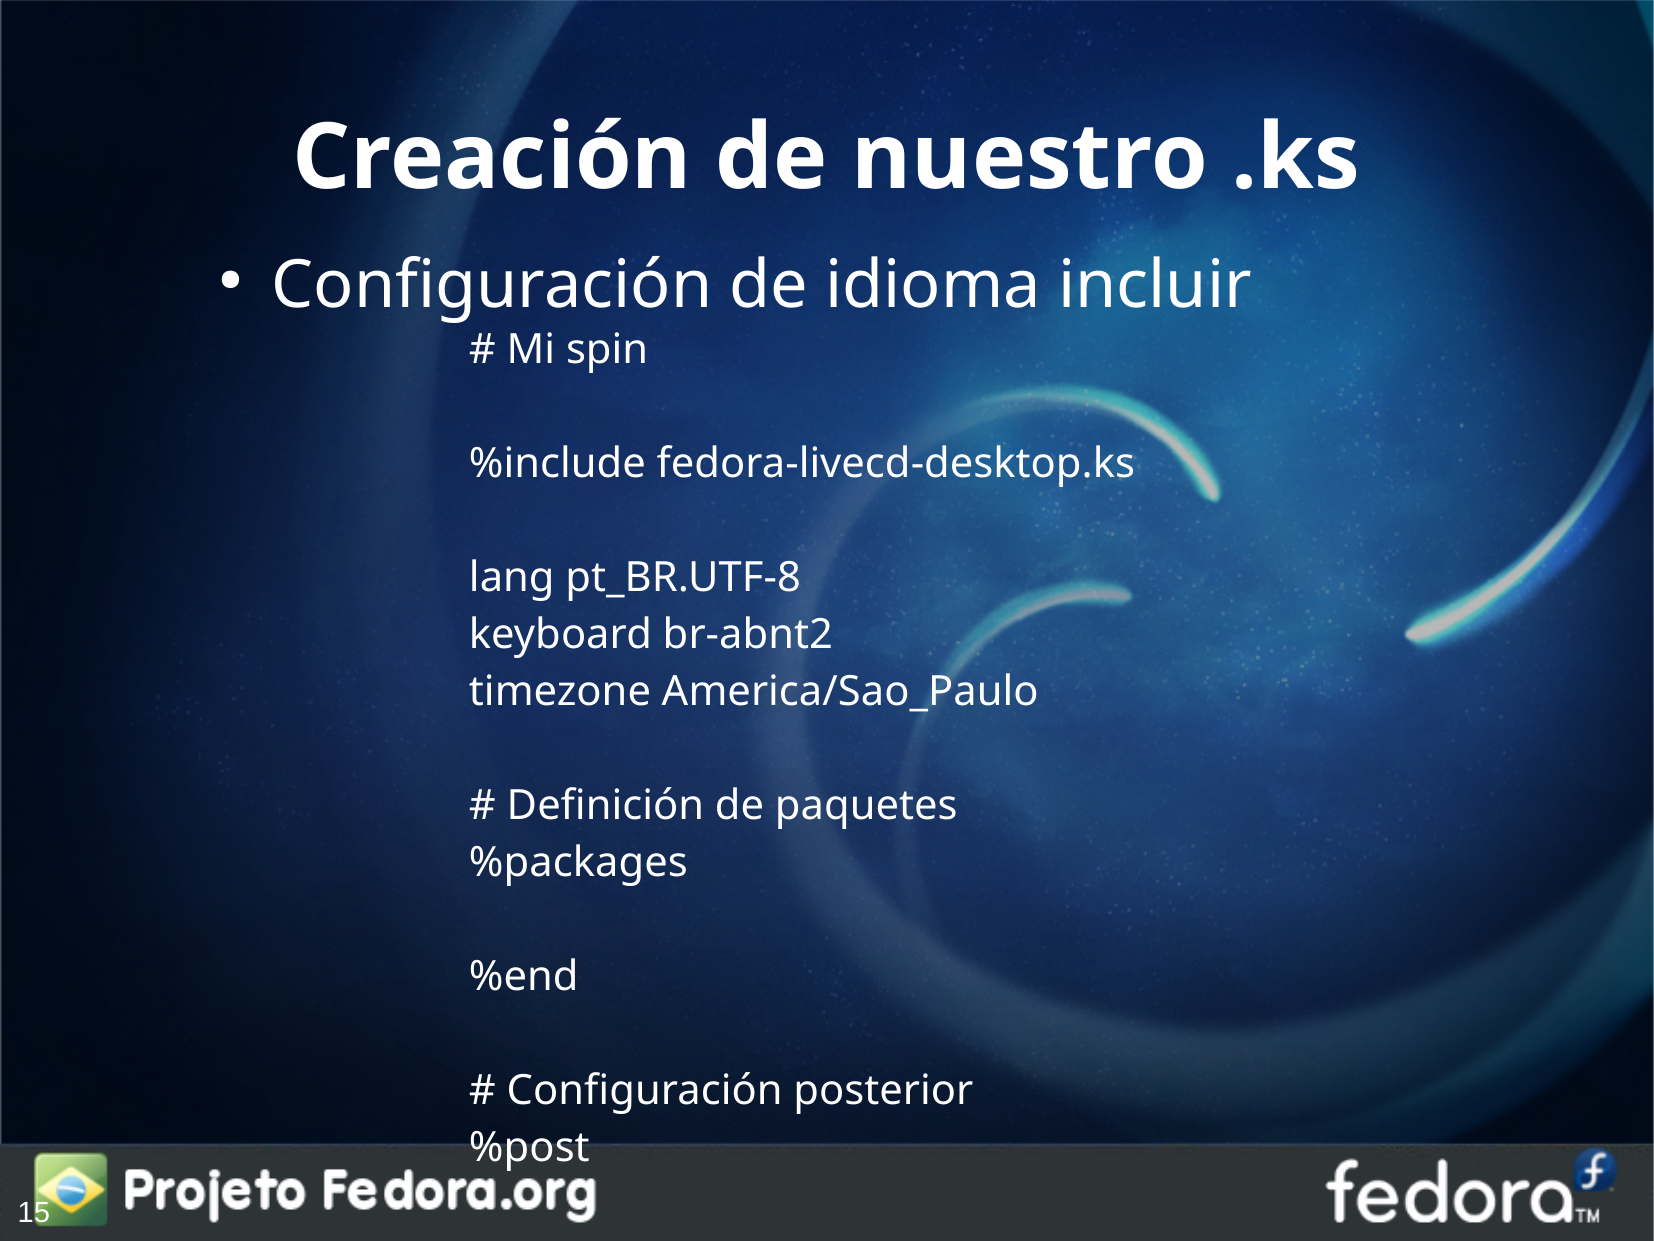

# Creación de nuestro .ks
Configuración de idioma incluir
# Mi spin
%include fedora-livecd-desktop.ks
lang pt_BR.UTF-8
keyboard br-abnt2
timezone America/Sao_Paulo
# Definición de paquetes
%packages
%end
# Configuración posterior
%post
%end
15